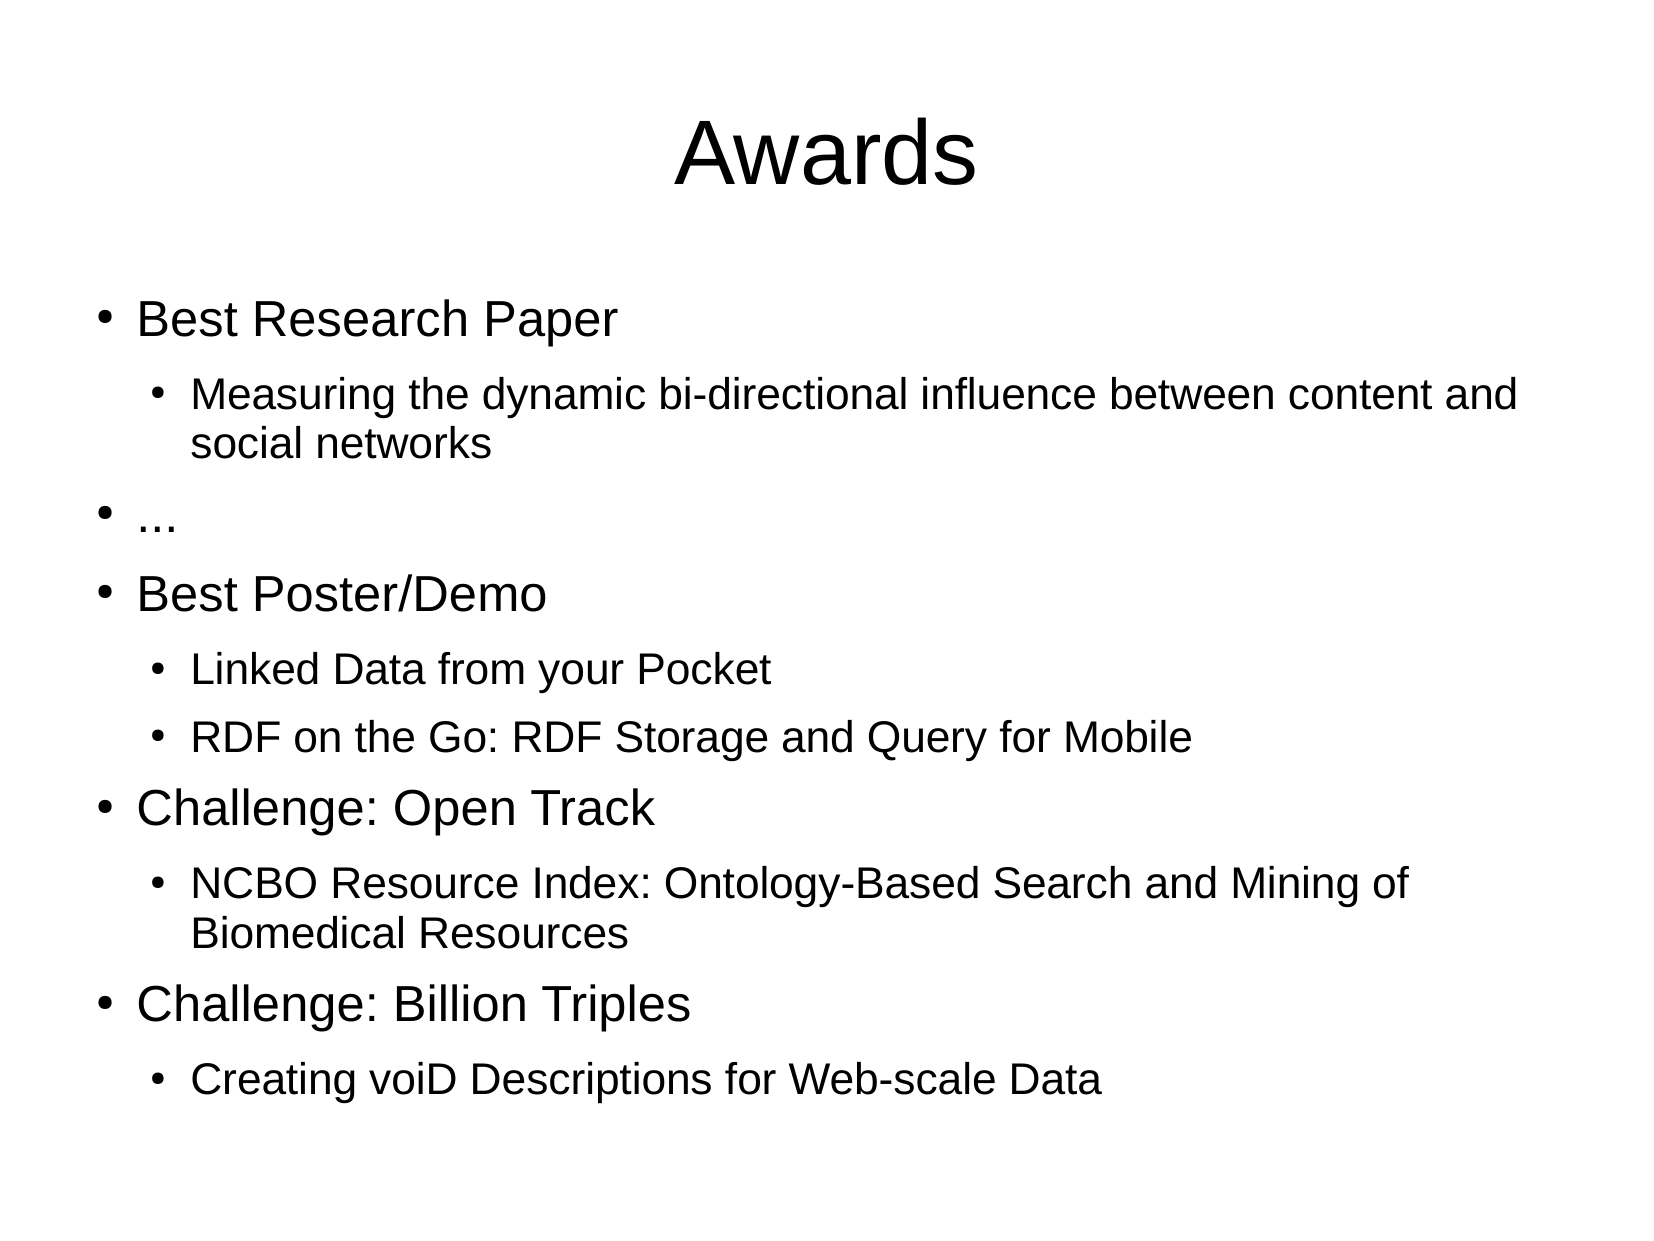

# Awards
Best Research Paper
Measuring the dynamic bi-directional influence between content and social networks
...
Best Poster/Demo
Linked Data from your Pocket
RDF on the Go: RDF Storage and Query for Mobile
Challenge: Open Track
NCBO Resource Index: Ontology-Based Search and Mining of Biomedical Resources
Challenge: Billion Triples
Creating voiD Descriptions for Web-scale Data